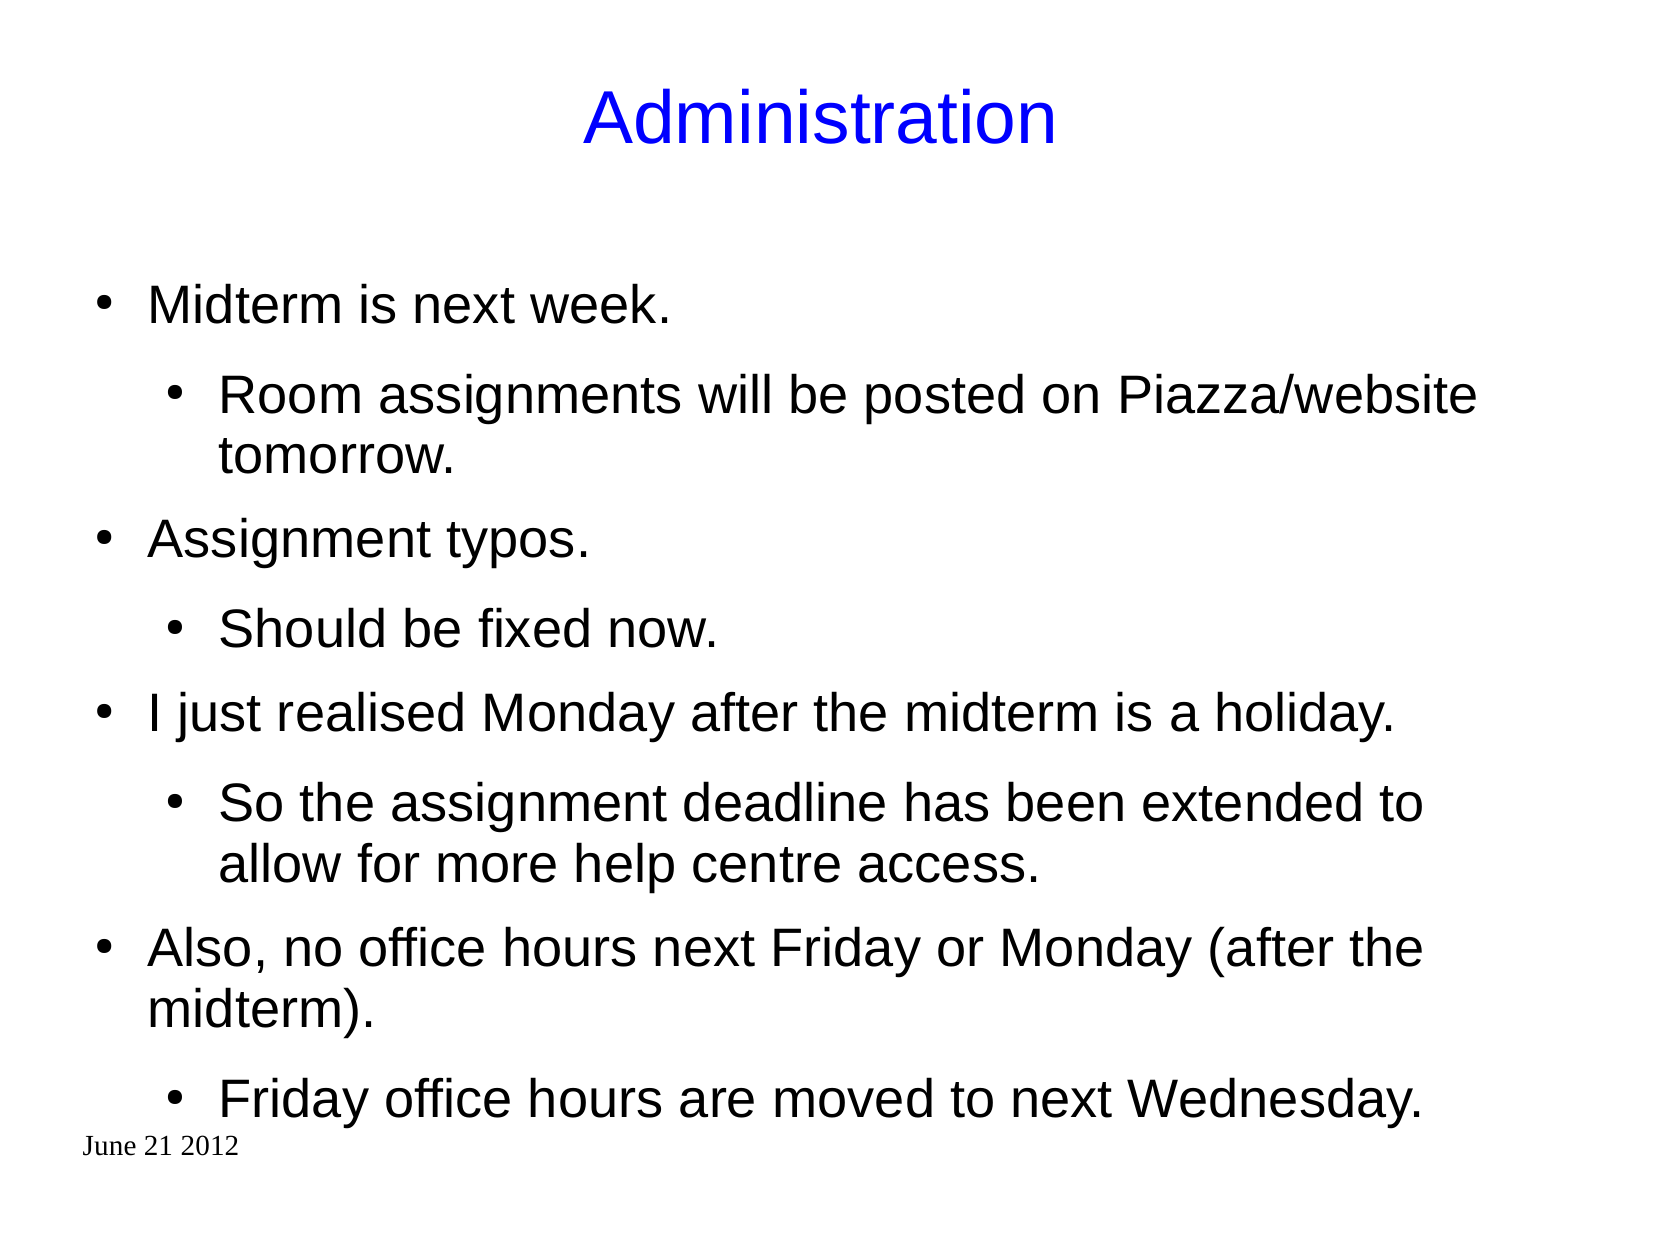

# Administration
Midterm is next week.
Room assignments will be posted on Piazza/website tomorrow.
Assignment typos.
Should be fixed now.
I just realised Monday after the midterm is a holiday.
So the assignment deadline has been extended to allow for more help centre access.
Also, no office hours next Friday or Monday (after the midterm).
Friday office hours are moved to next Wednesday.
June 21 2012